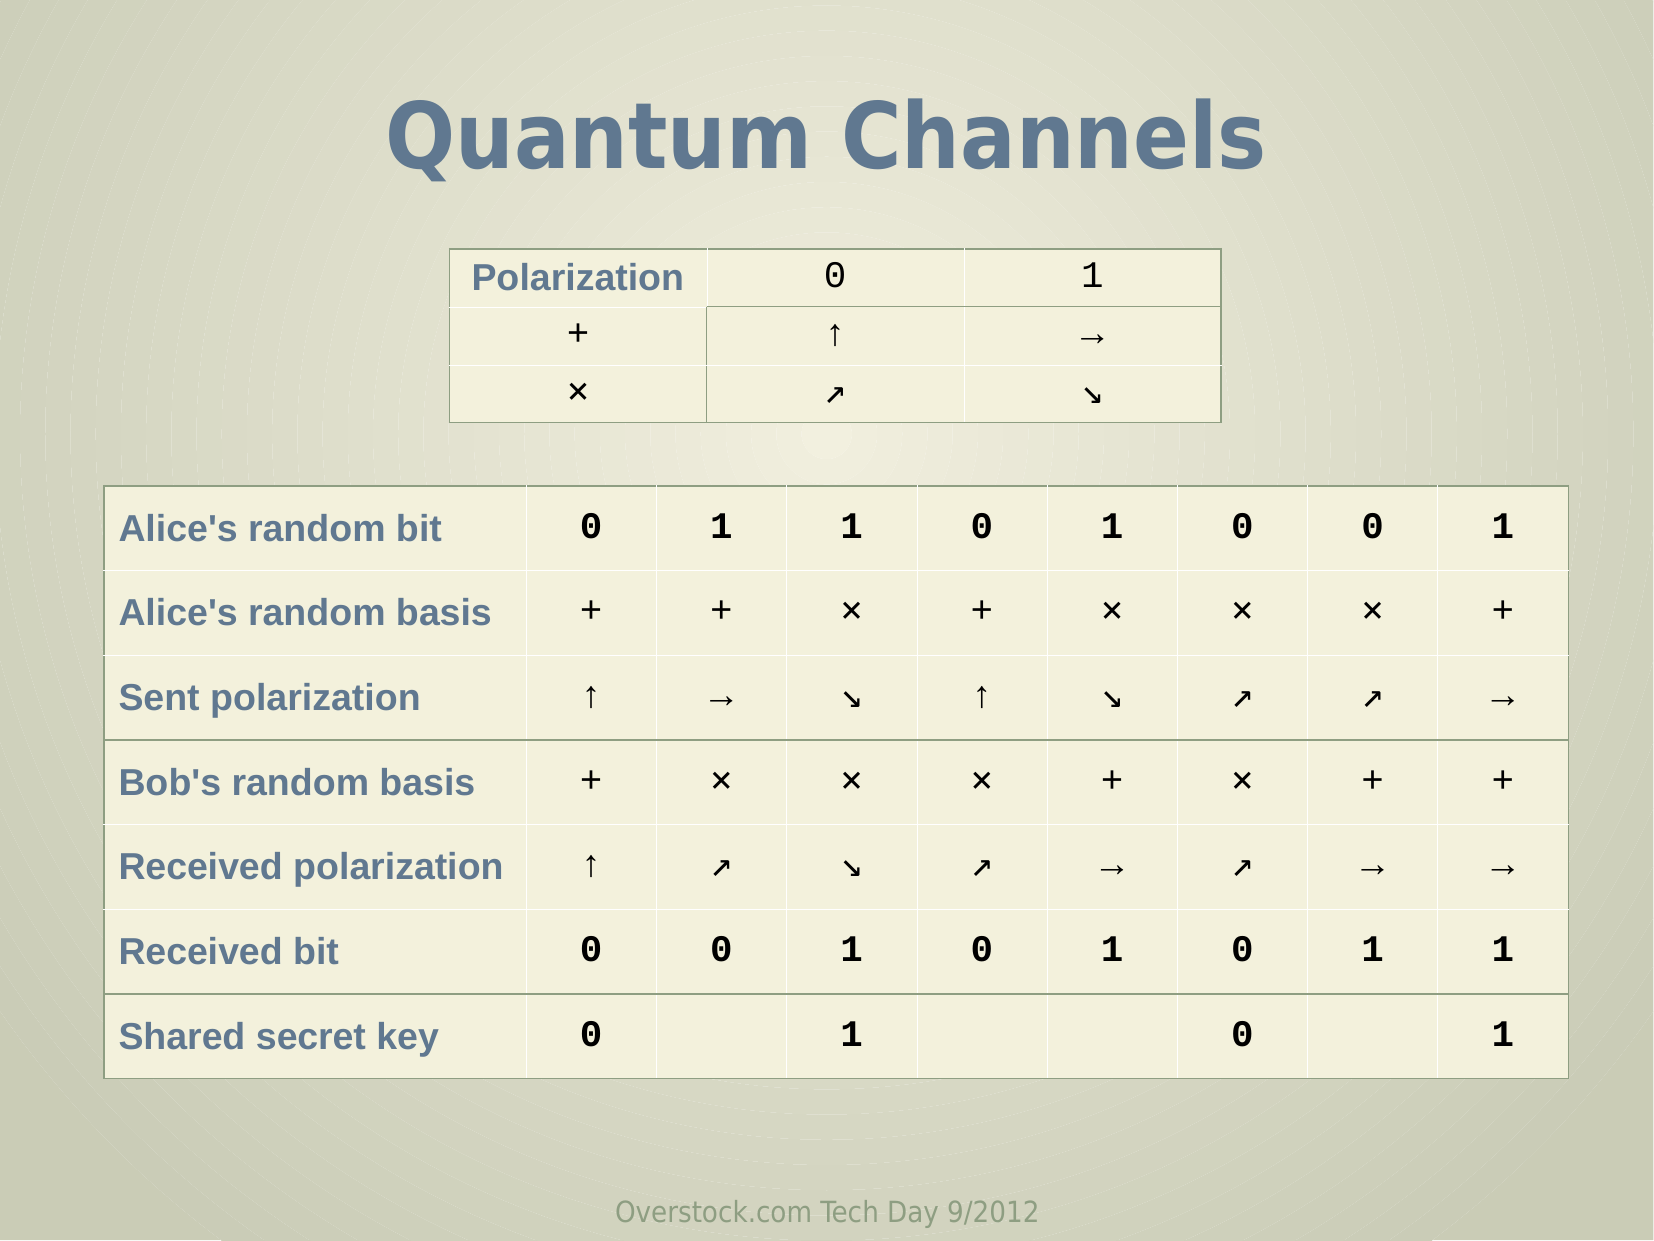

# Quantum Channels
| Polarization | 0 | 1 |
| --- | --- | --- |
| + | ↑ | → |
| ⨯ | ↗ | ↘ |
| Alice's random bit | 0 | 1 | 1 | 0 | 1 | 0 | 0 | 1 |
| --- | --- | --- | --- | --- | --- | --- | --- | --- |
| Alice's random basis | + | + | ⨯ | + | ⨯ | ⨯ | ⨯ | + |
| Sent polarization | ↑ | → | ↘ | ↑ | ↘ | ↗ | ↗ | → |
| Bob's random basis | + | ⨯ | ⨯ | ⨯ | + | ⨯ | + | + |
| Received polarization | ↑ | ↗ | ↘ | ↗ | → | ↗ | → | → |
| Received bit | 0 | 0 | 1 | 0 | 1 | 0 | 1 | 1 |
| Shared secret key | 0 | | 1 | | | 0 | | 1 |
Overstock.com Tech Day 9/2012